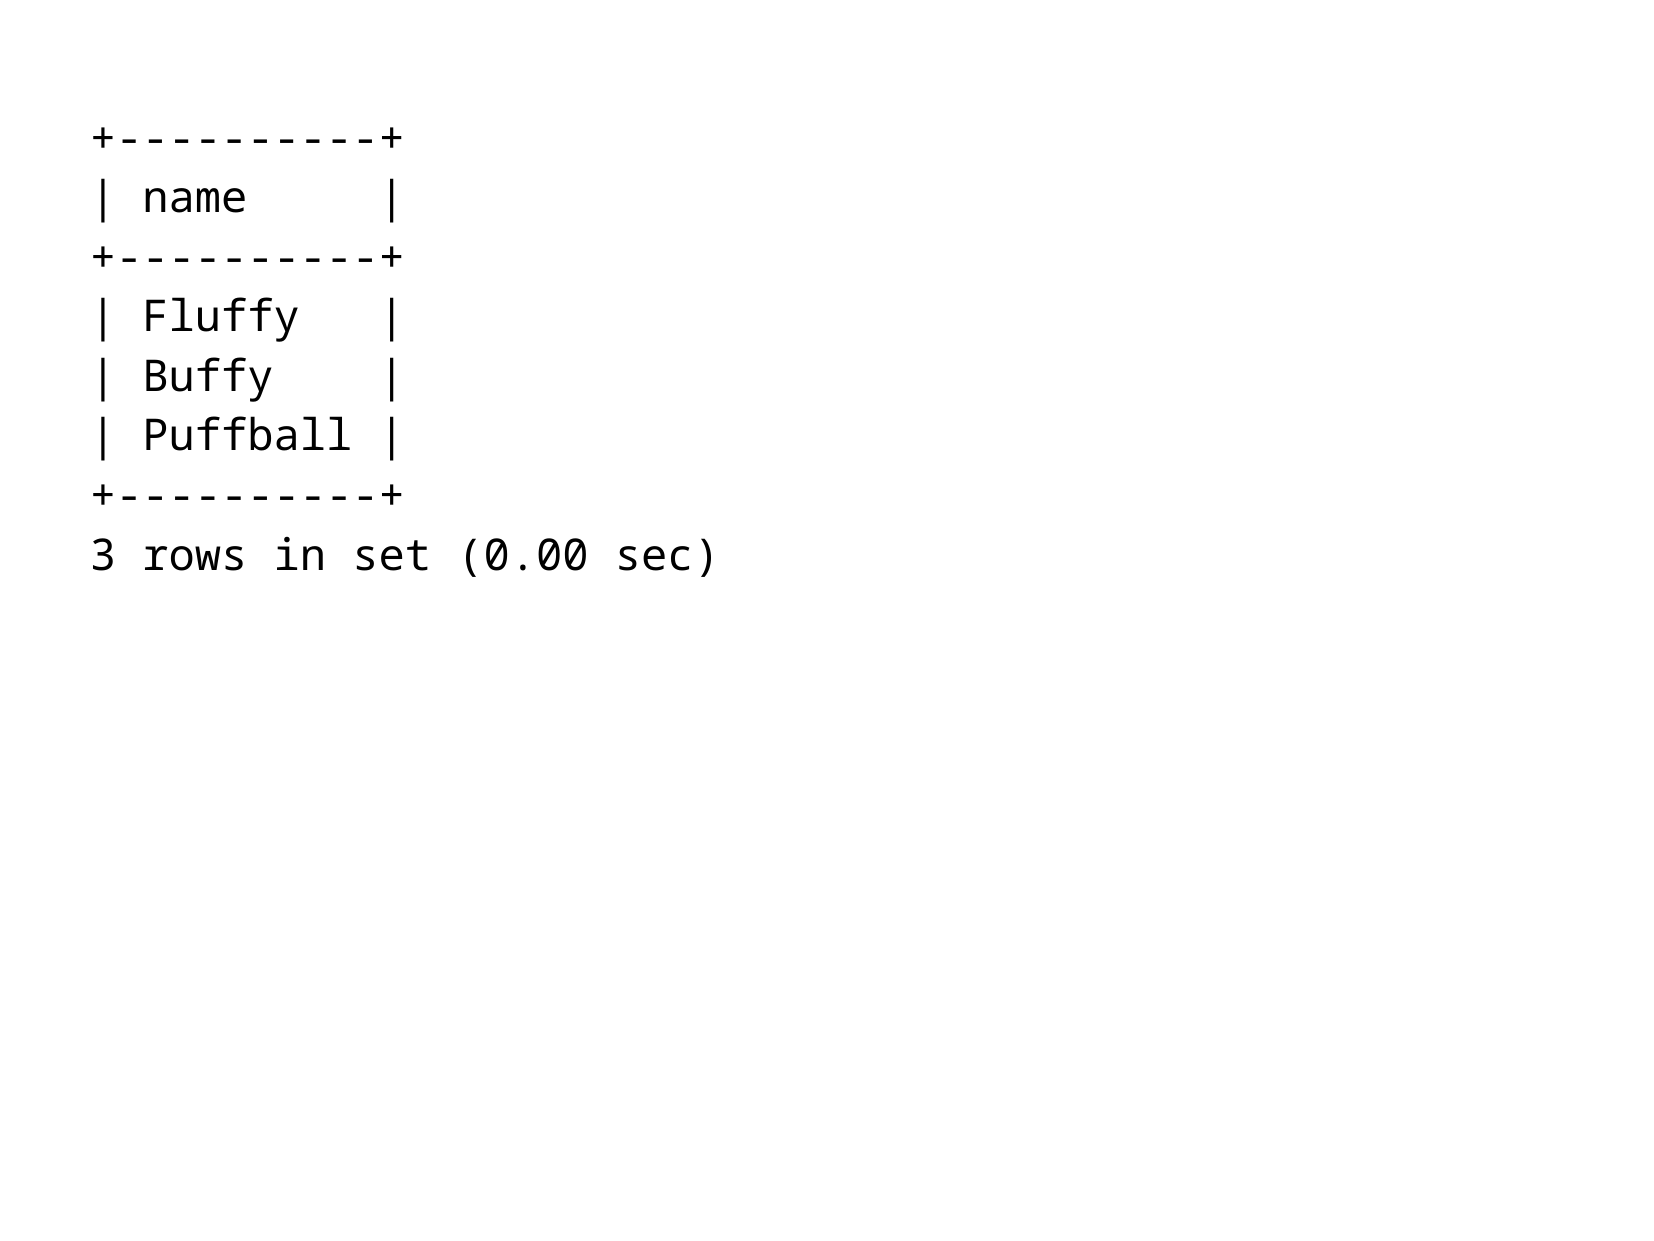

+----------+
| name |
+----------+
| Fluffy |
| Buffy |
| Puffball |
+----------+
3 rows in set (0.00 sec)